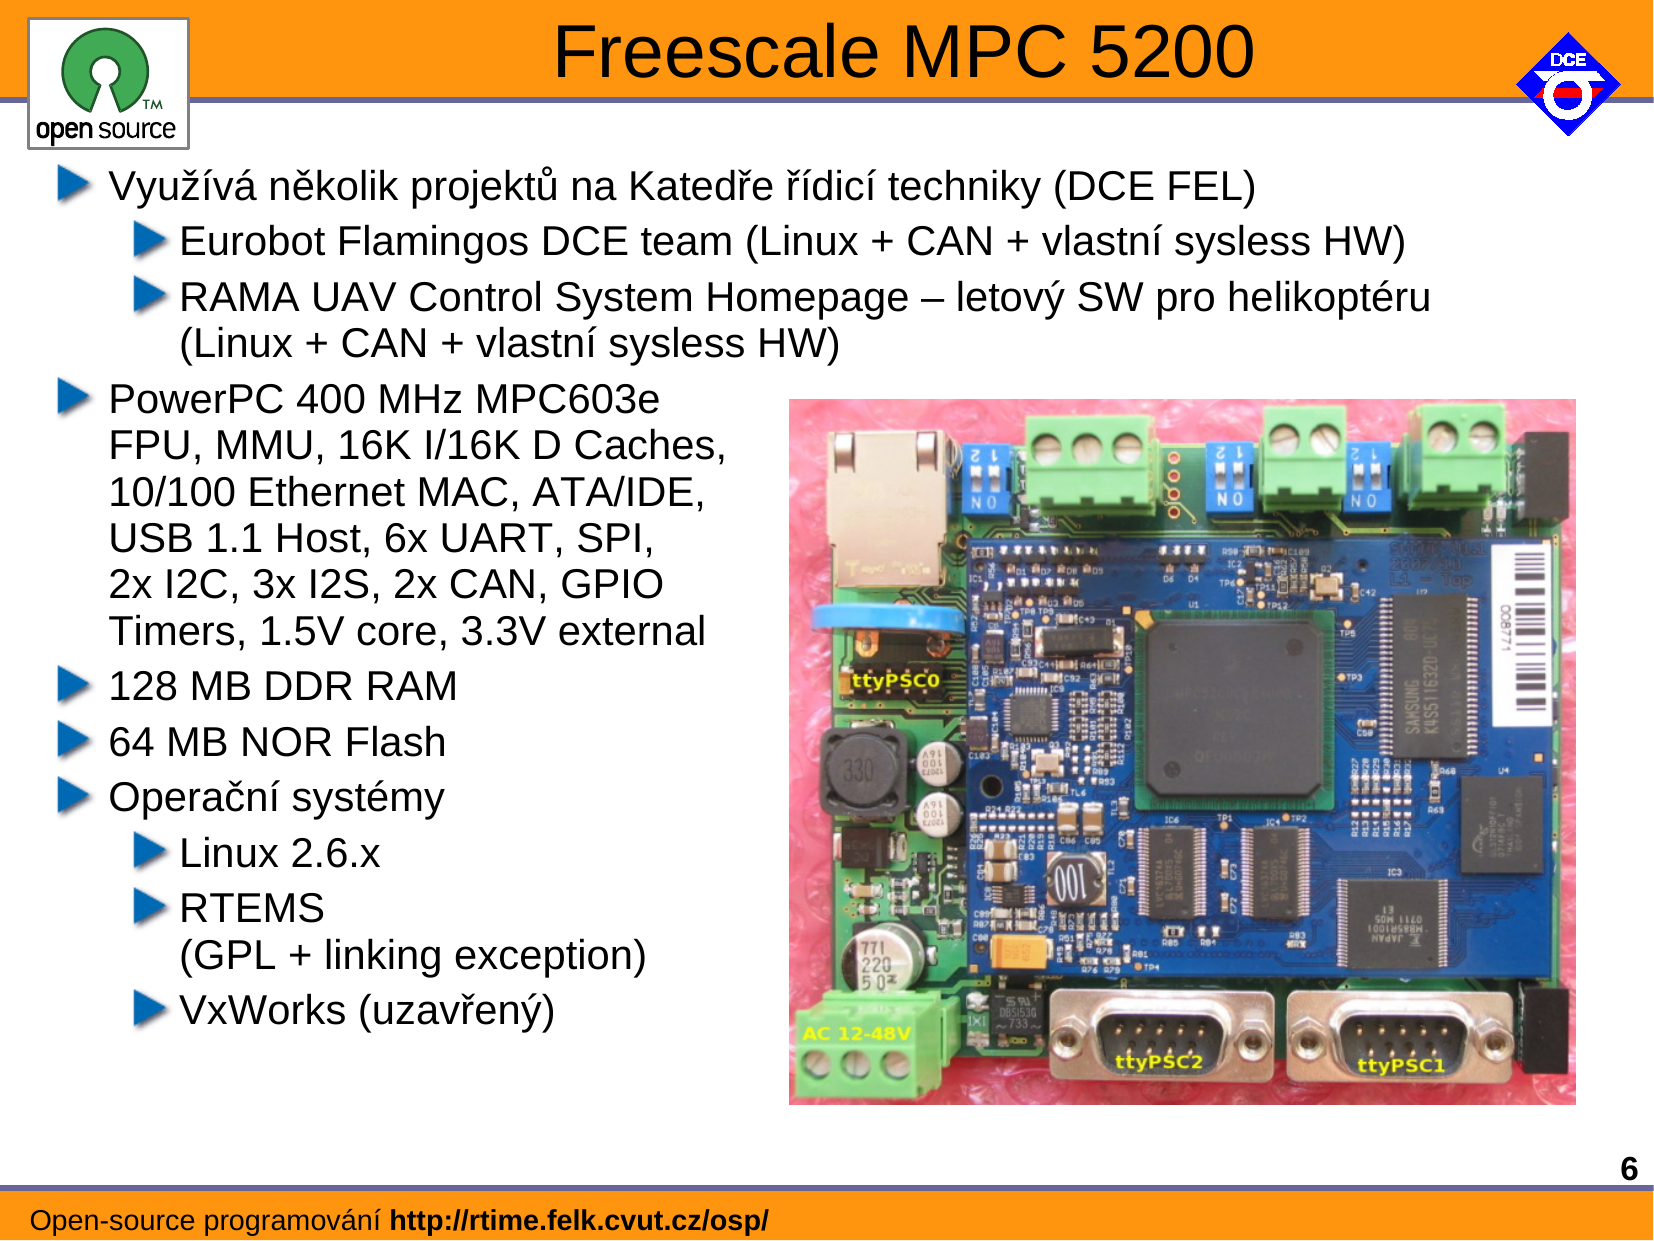

# Freescale MPC 5200
Využívá několik projektů na Katedře řídicí techniky (DCE FEL)
Eurobot Flamingos DCE team (Linux + CAN + vlastní sysless HW)
RAMA UAV Control System Homepage – letový SW pro helikoptéru
(Linux + CAN + vlastní sysless HW)
PowerPC 400 MHz MPC603e
FPU, MMU, 16K I/16K D Caches,
10/100 Ethernet MAC, ATA/IDE,
USB 1.1 Host, 6x UART, SPI,
2x I2C, 3x I2S, 2x CAN, GPIO
Timers, 1.5V core, 3.3V external
128 MB DDR RAM
64 MB NOR Flash
Operační systémy
Linux 2.6.x
RTEMS
(GPL + linking exception)
VxWorks (uzavřený)